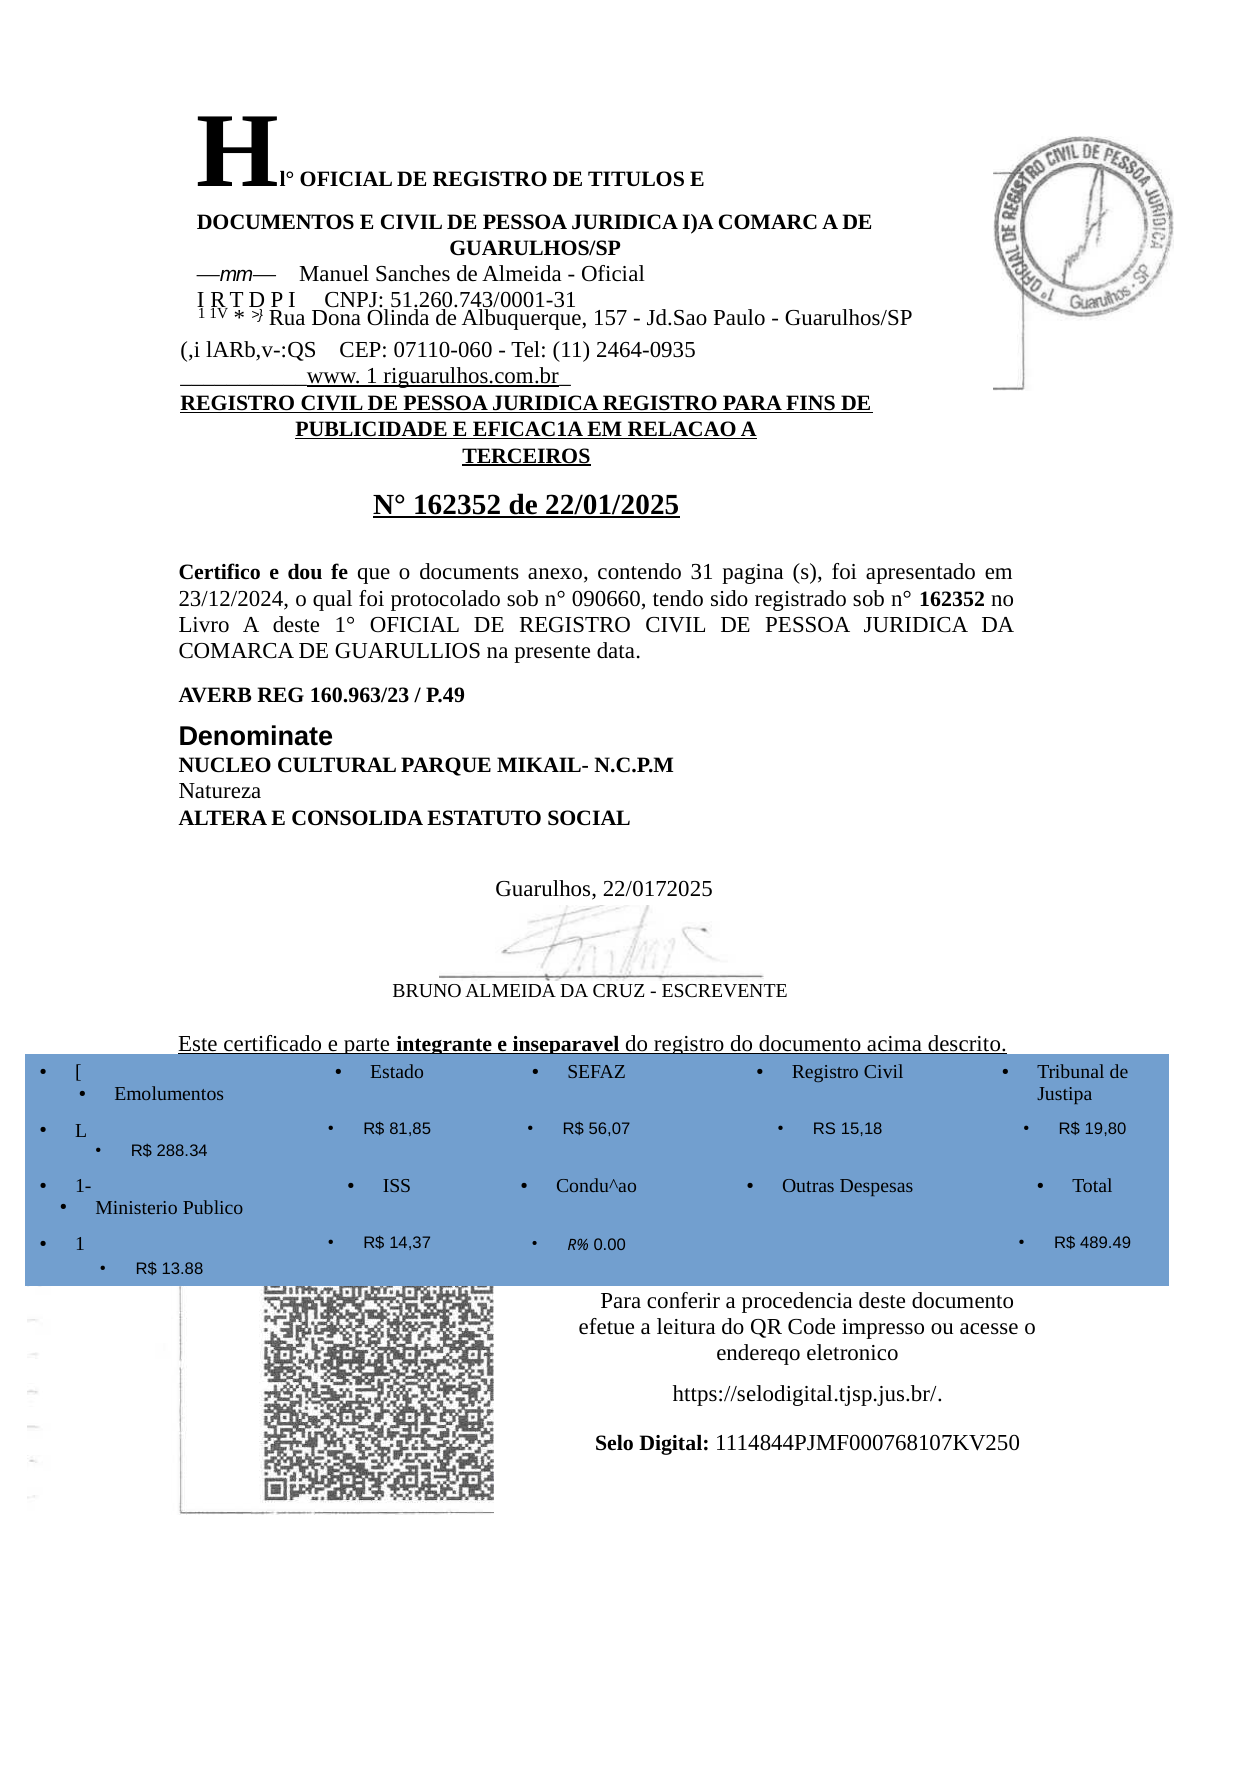

Hl° OFICIAL DE REGISTRO DE TITULOS E
DOCUMENTOS E CIVIL DE PESSOA JURIDICA I)A COMARC A DE GUARULHOS/SP
—mm— Manuel Sanches de Almeida - Oficial
I RTDPI CNPJ: 51.260.743/0001-31
1 1V * >} Rua Dona Olinda de Albuquerque, 157 - Jd.Sao Paulo - Guarulhos/SP
(,i lARb,v-:QS CEP: 07110-060 - Tel: (11) 2464-0935
___________www. 1 riguarulhos.com.br_
REGISTRO CIVIL DE PESSOA JURIDICA REGISTRO PARA FINS DE PUBLICIDADE E EFICAC1A EM RELACAO A
TERCEIROS
N° 162352 de 22/01/2025
Certifico e dou fe que o documents anexo, contendo 31 pagina (s), foi apresentado em 23/12/2024, o qual foi protocolado sob n° 090660, tendo sido registrado sob n° 162352 no Livro A deste 1° OFICIAL DE REGISTRO CIVIL DE PESSOA JURIDICA DA COMARCA DE GUARULLIOS na presente data.
AVERB REG 160.963/23 / P.49
Denominate
NUCLEO CULTURAL PARQUE MIKAIL- N.C.P.M
Natureza
ALTERA E CONSOLIDA ESTATUTO SOCIAL
Guarulhos, 22/0172025
BRUNO ALMEIDA DA CRUZ - ESCREVENTE
Este certificado e parte integrante e inseparavel do registro do documento acima descrito.
| [ Emolumentos | Estado | SEFAZ | Registro Civil | Tribunal de Justipa |
| --- | --- | --- | --- | --- |
| L R$ 288.34 | R$ 81,85 | R$ 56,07 | RS 15,18 | R$ 19,80 |
| 1- Ministerio Publico | ISS | Condu^ao | Outras Despesas | Total |
| 1 R$ 13.88 | R$ 14,37 | R% 0.00 | | R$ 489.49 |
Para conferir a procedencia deste documento efetue a leitura do QR Code impresso ou acesse o endereqo eletronico
https://selodigital.tjsp.jus.br/.
Selo Digital: 1114844PJMF000768107KV250